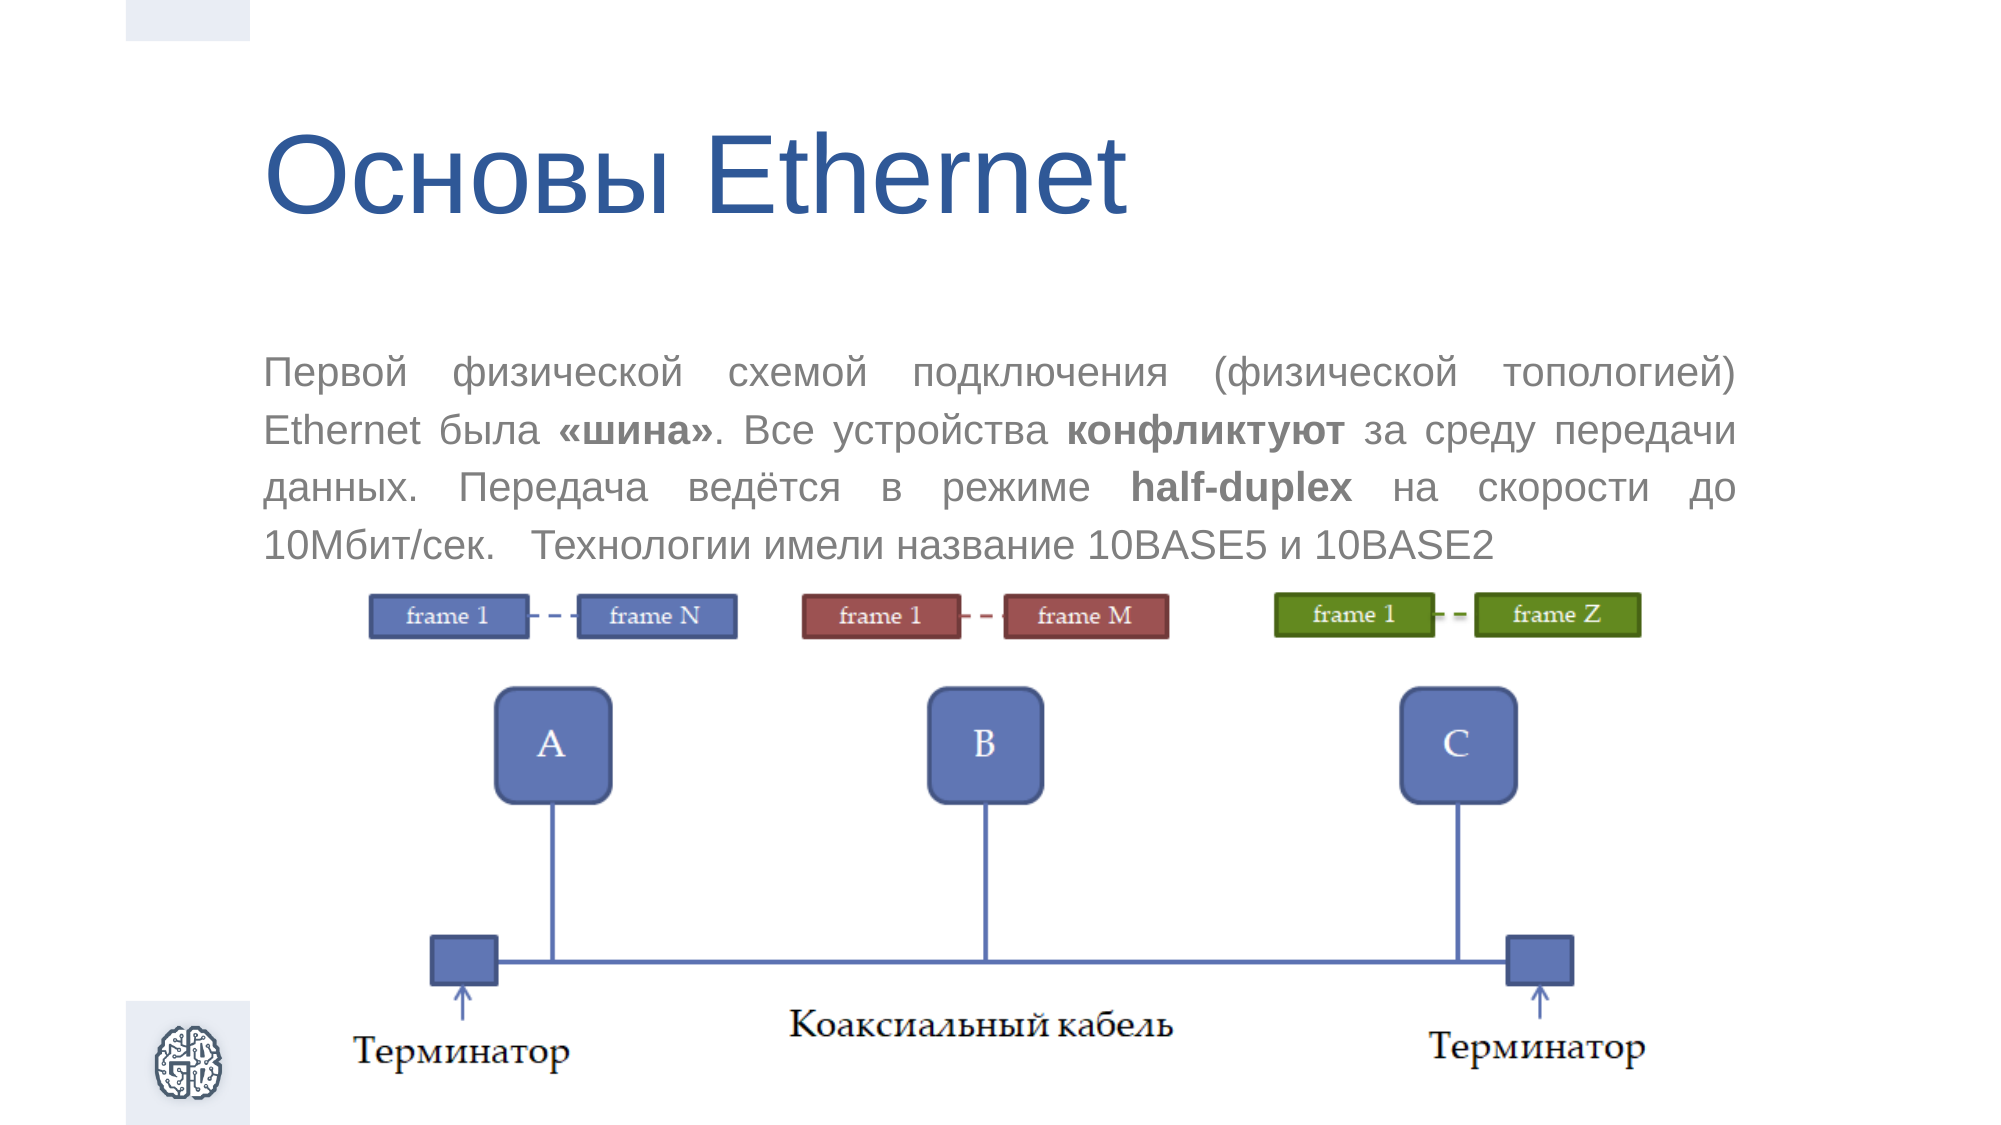

# Основы Ethernet
Первой физической схемой подключения (физической топологией) Ethernet была «шина». Все устройства конфликтуют за среду передачи данных. Передача ведётся в режиме half-duplex на скорости до 10Мбит/сек. Технологии имели название 10BASE5 и 10BASE2